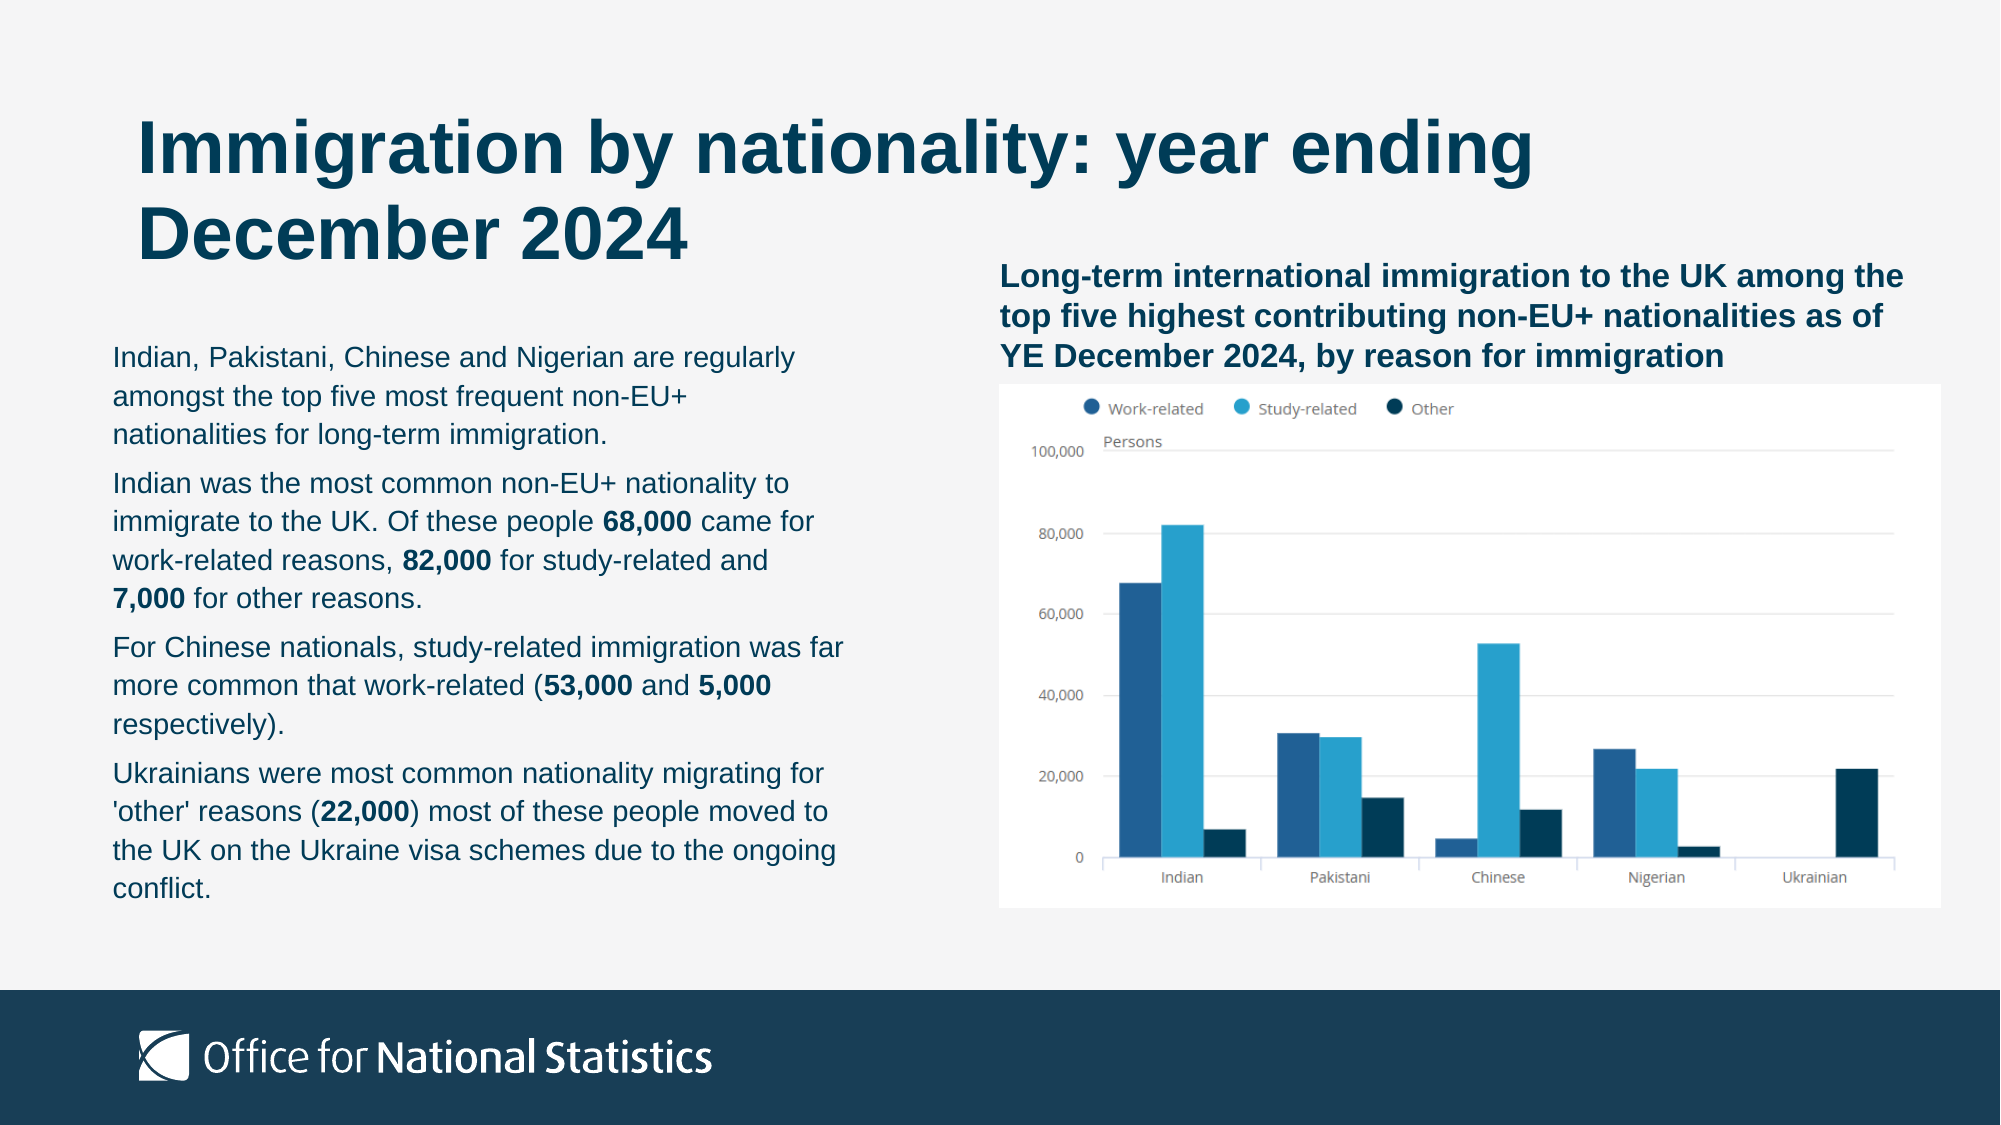

# Immigration by nationality: year ending December 2024
Long-term international immigration to the UK among the top five highest contributing non-EU+ nationalities as of YE December 2024, by reason for immigration
Indian, Pakistani, Chinese and Nigerian are regularly amongst the top five most frequent non-EU+ nationalities for long-term immigration.
Indian was the most common non-EU+ nationality to immigrate to the UK. Of these people 68,000 came for work-related reasons, 82,000 for study-related and 7,000 for other reasons.
For Chinese nationals, study-related immigration was far more common that work-related (53,000 and 5,000 respectively).
Ukrainians were most common nationality migrating for 'other' reasons (22,000) most of these people moved to the UK on the Ukraine visa schemes due to the ongoing conflict.